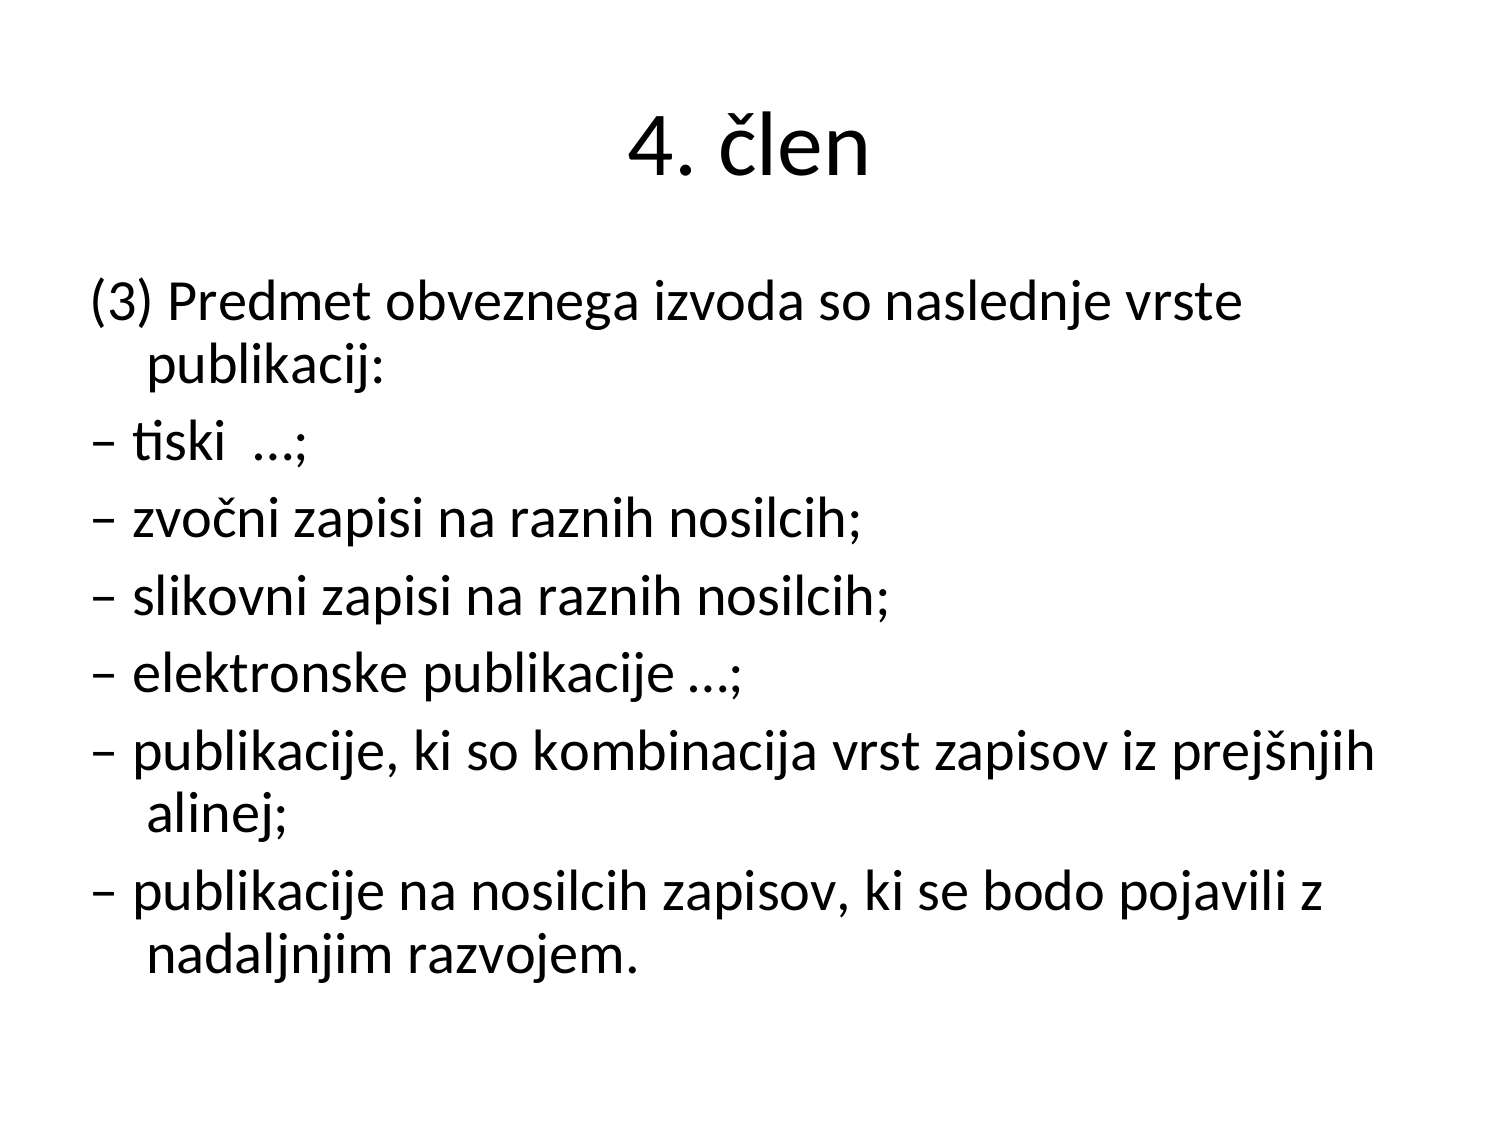

# 4. člen
(3) Predmet obveznega izvoda so naslednje vrste publikacij:
– tiski …;
– zvočni zapisi na raznih nosilcih;
– slikovni zapisi na raznih nosilcih;
– elektronske publikacije …;
– publikacije, ki so kombinacija vrst zapisov iz prejšnjih alinej;
– publikacije na nosilcih zapisov, ki se bodo pojavili z nadaljnjim razvojem.